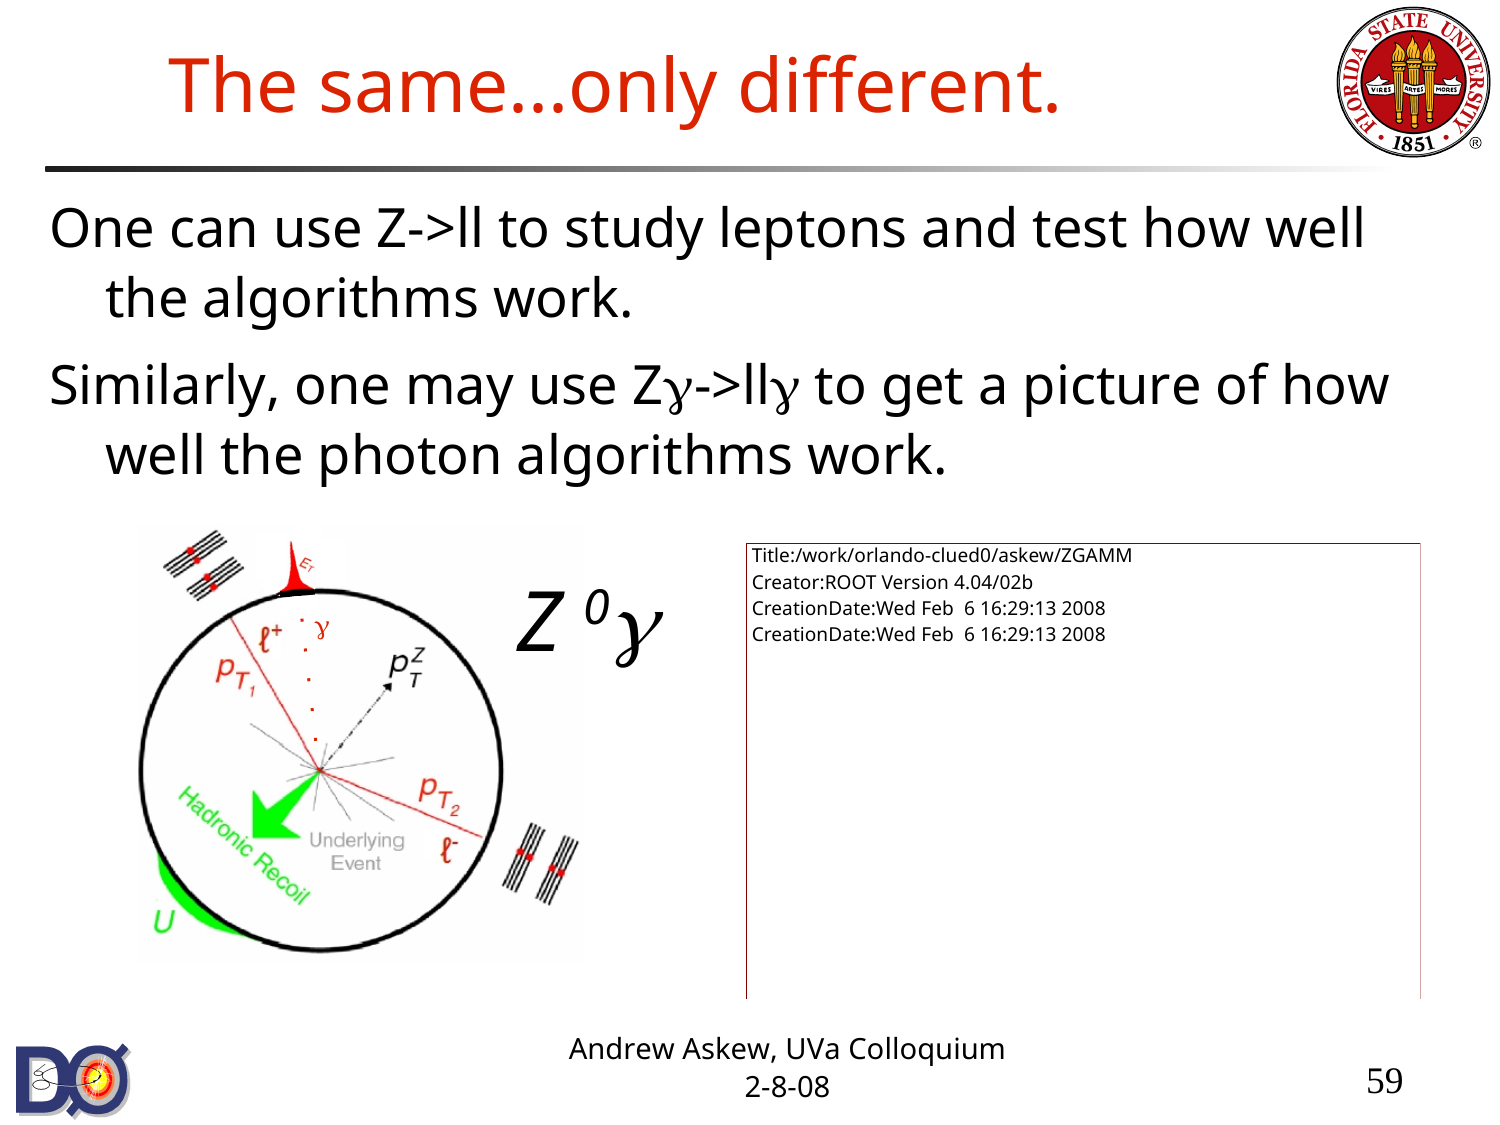

# The same...only different.
One can use Z->ll to study leptons and test how well the algorithms work.
Similarly, one may use Zg->llg to get a picture of how well the photon algorithms work.
Z 0g
g